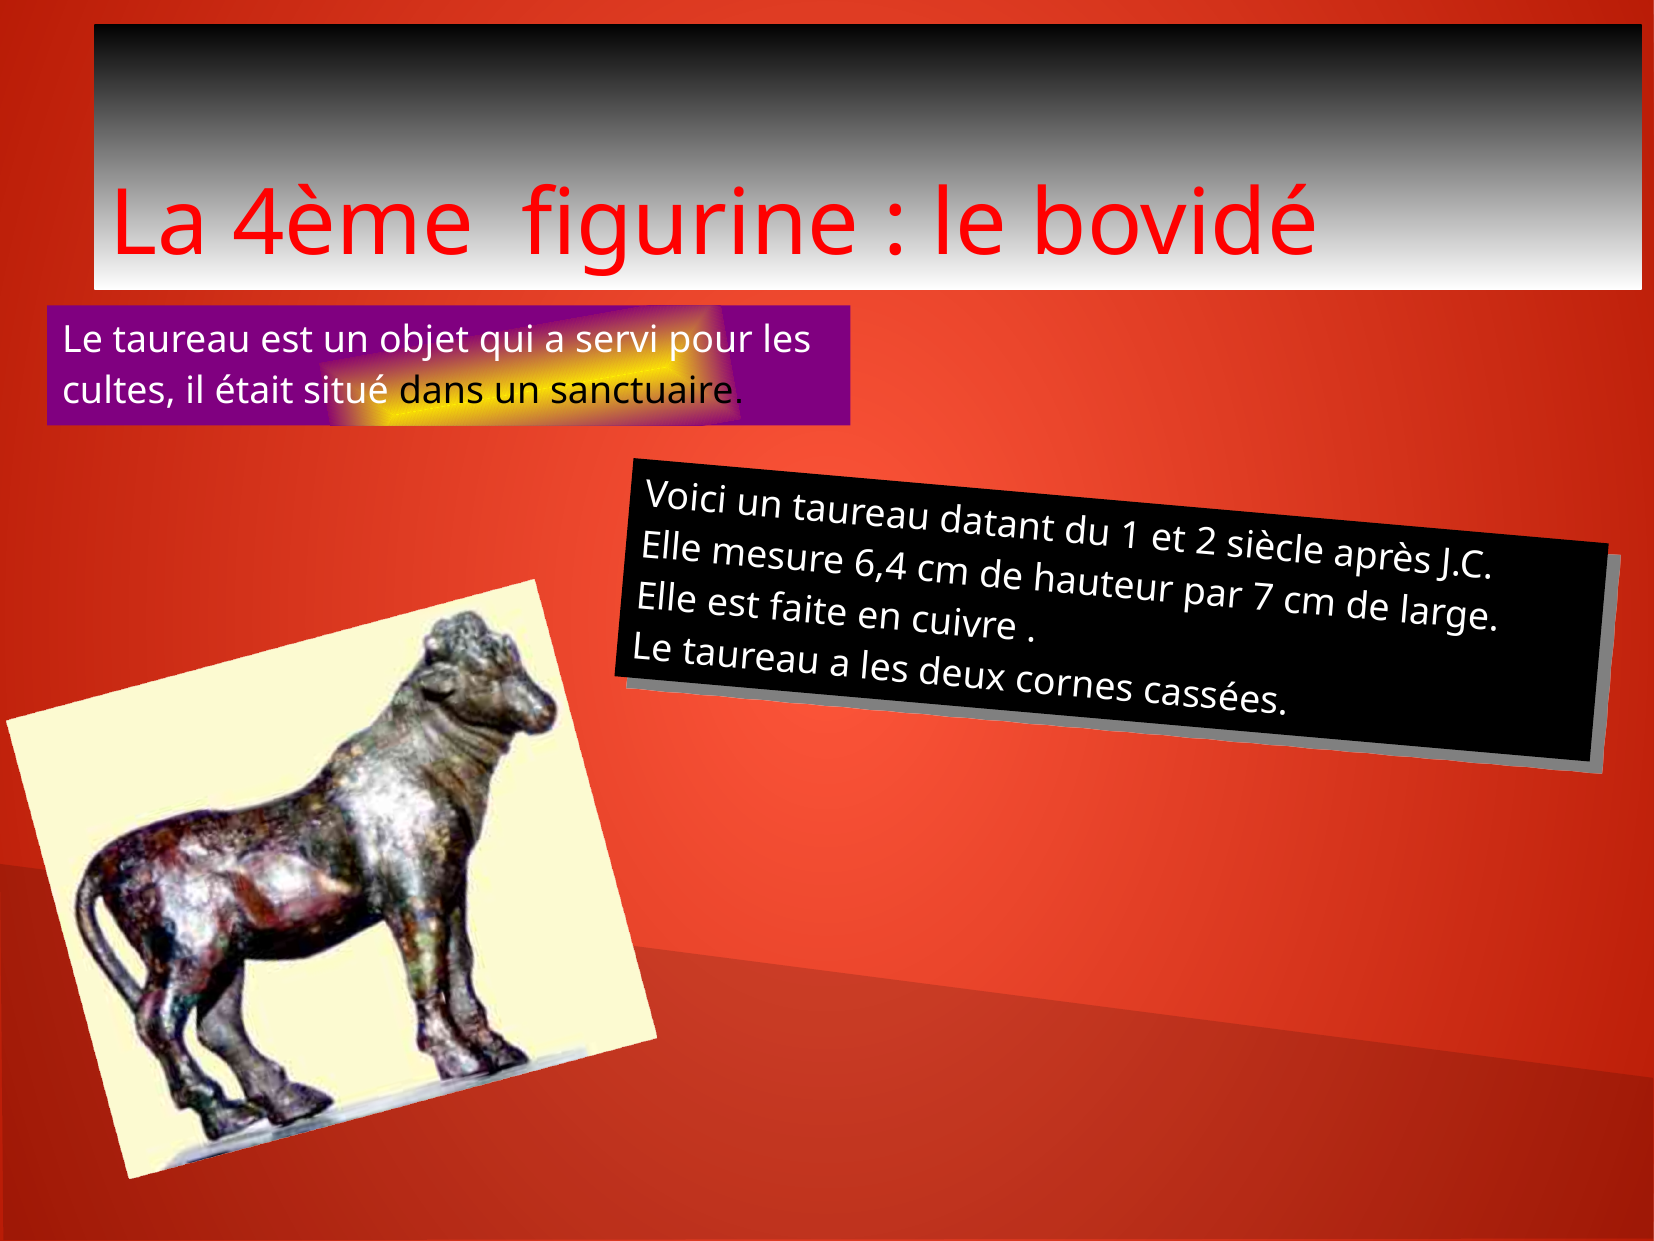

La 4ème figurine : le bovidé
Le taureau est un objet qui a servi pour les cultes, il était situé dans un sanctuaire.
Voici un taureau datant du 1 et 2 siècle après J.C.
Elle mesure 6,4 cm de hauteur par 7 cm de large.
Elle est faite en cuivre .
Le taureau a les deux cornes cassées.